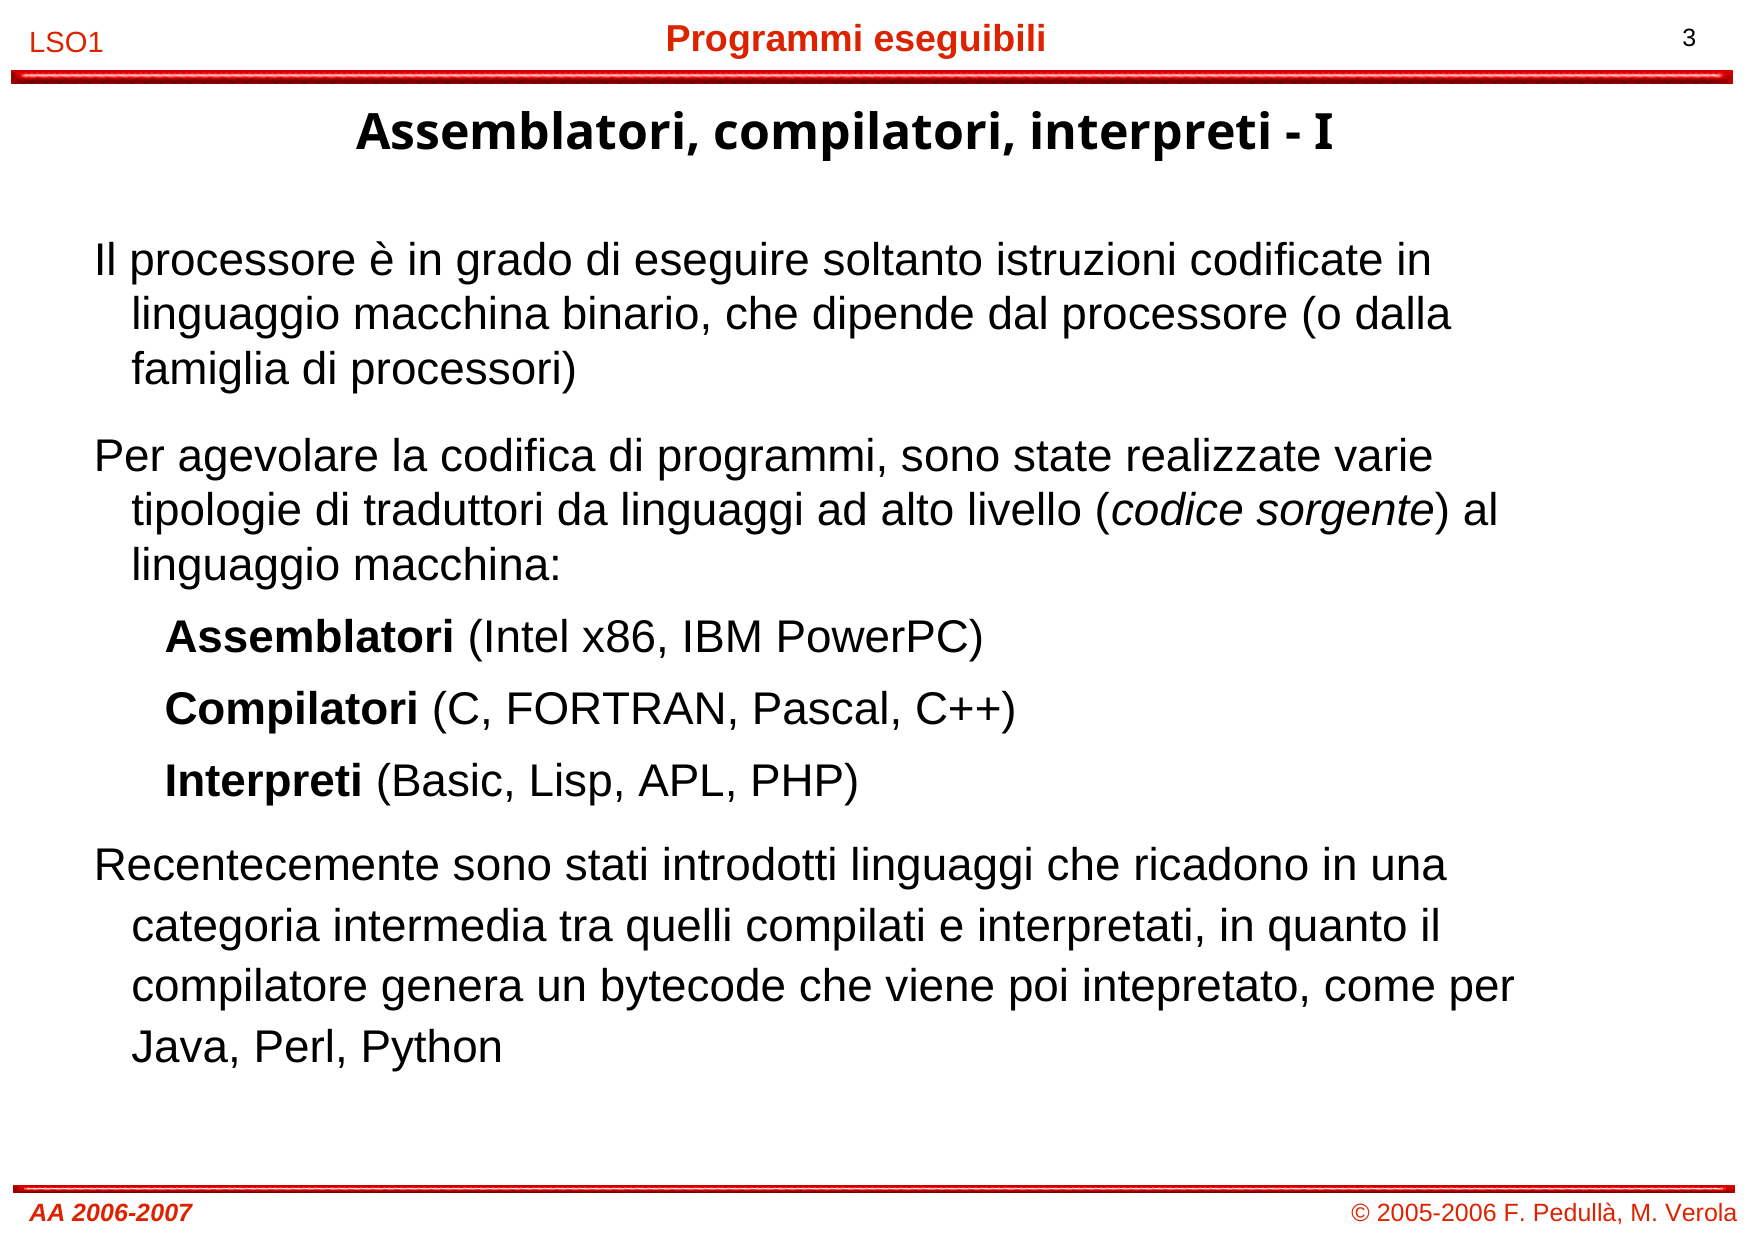

# Assemblatori, compilatori, interpreti - I
Il processore è in grado di eseguire soltanto istruzioni codificate in linguaggio macchina binario, che dipende dal processore (o dalla famiglia di processori)
Per agevolare la codifica di programmi, sono state realizzate varie tipologie di traduttori da linguaggi ad alto livello (codice sorgente) al linguaggio macchina:
Assemblatori (Intel x86, IBM PowerPC)
Compilatori (C, FORTRAN, Pascal, C++)
Interpreti (Basic, Lisp, APL, PHP)
Recentecemente sono stati introdotti linguaggi che ricadono in una categoria intermedia tra quelli compilati e interpretati, in quanto il compilatore genera un bytecode che viene poi intepretato, come per Java, Perl, Python